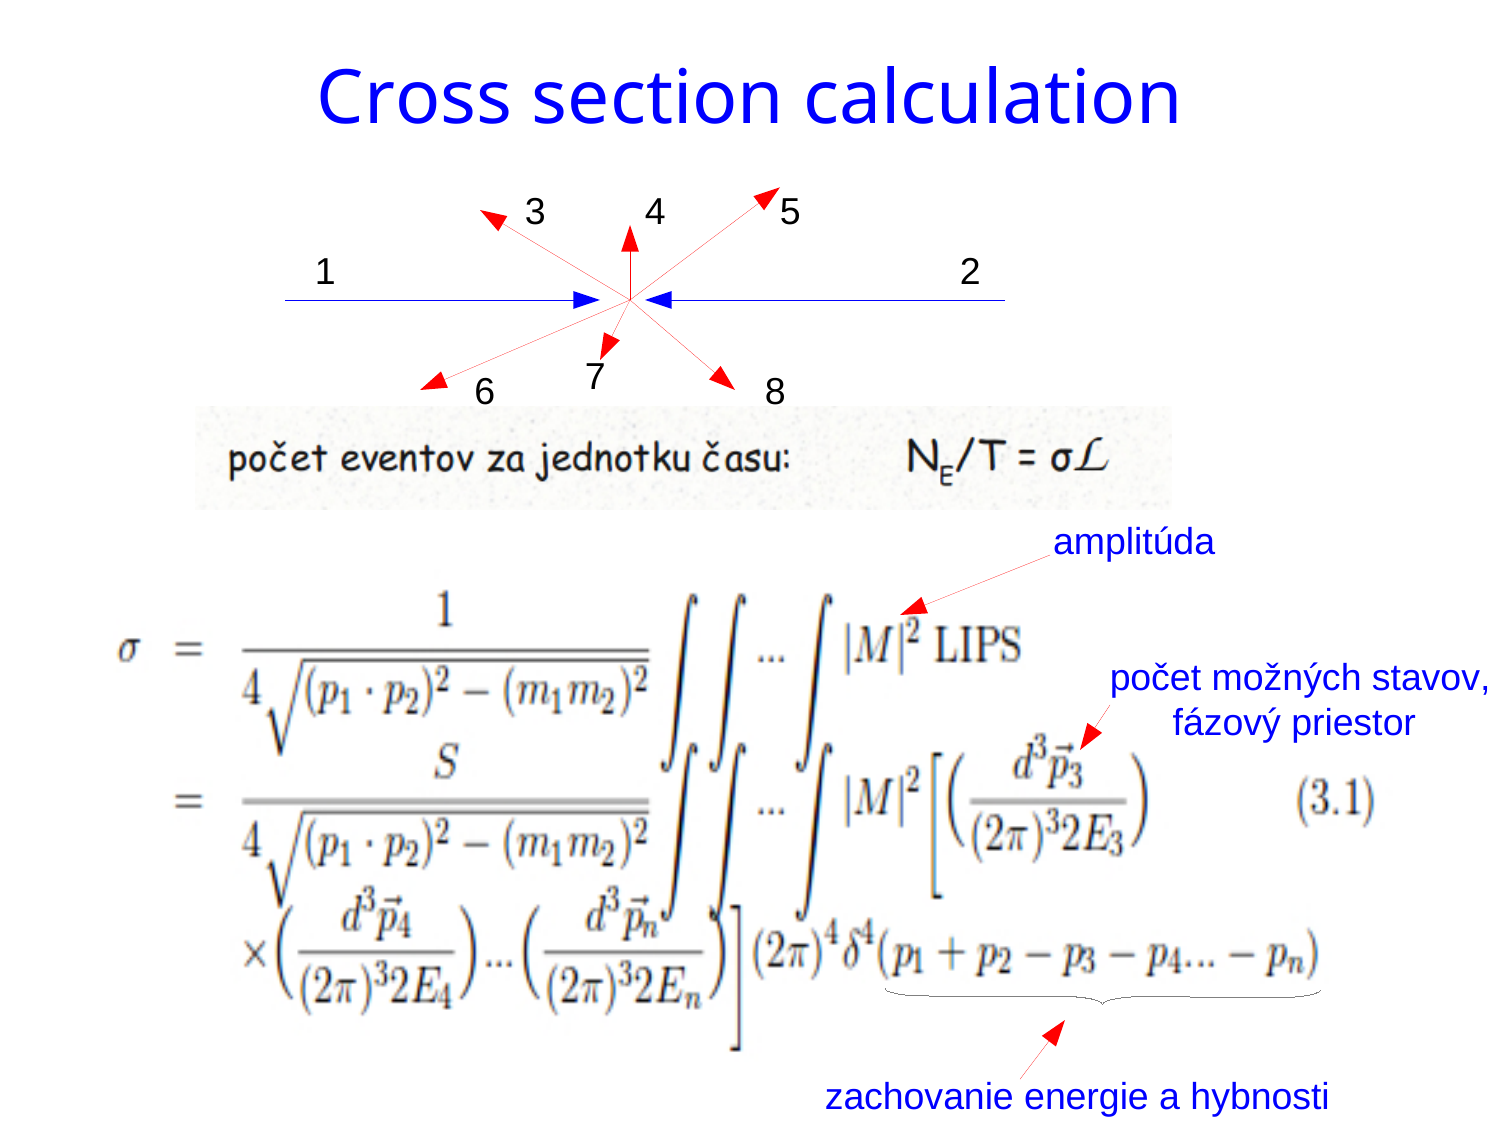

# Cross section calculation
3
4
5
1
2
7
6
8
amplitúda
počet možných stavov,
 fázový priestor
zachovanie energie a hybnosti